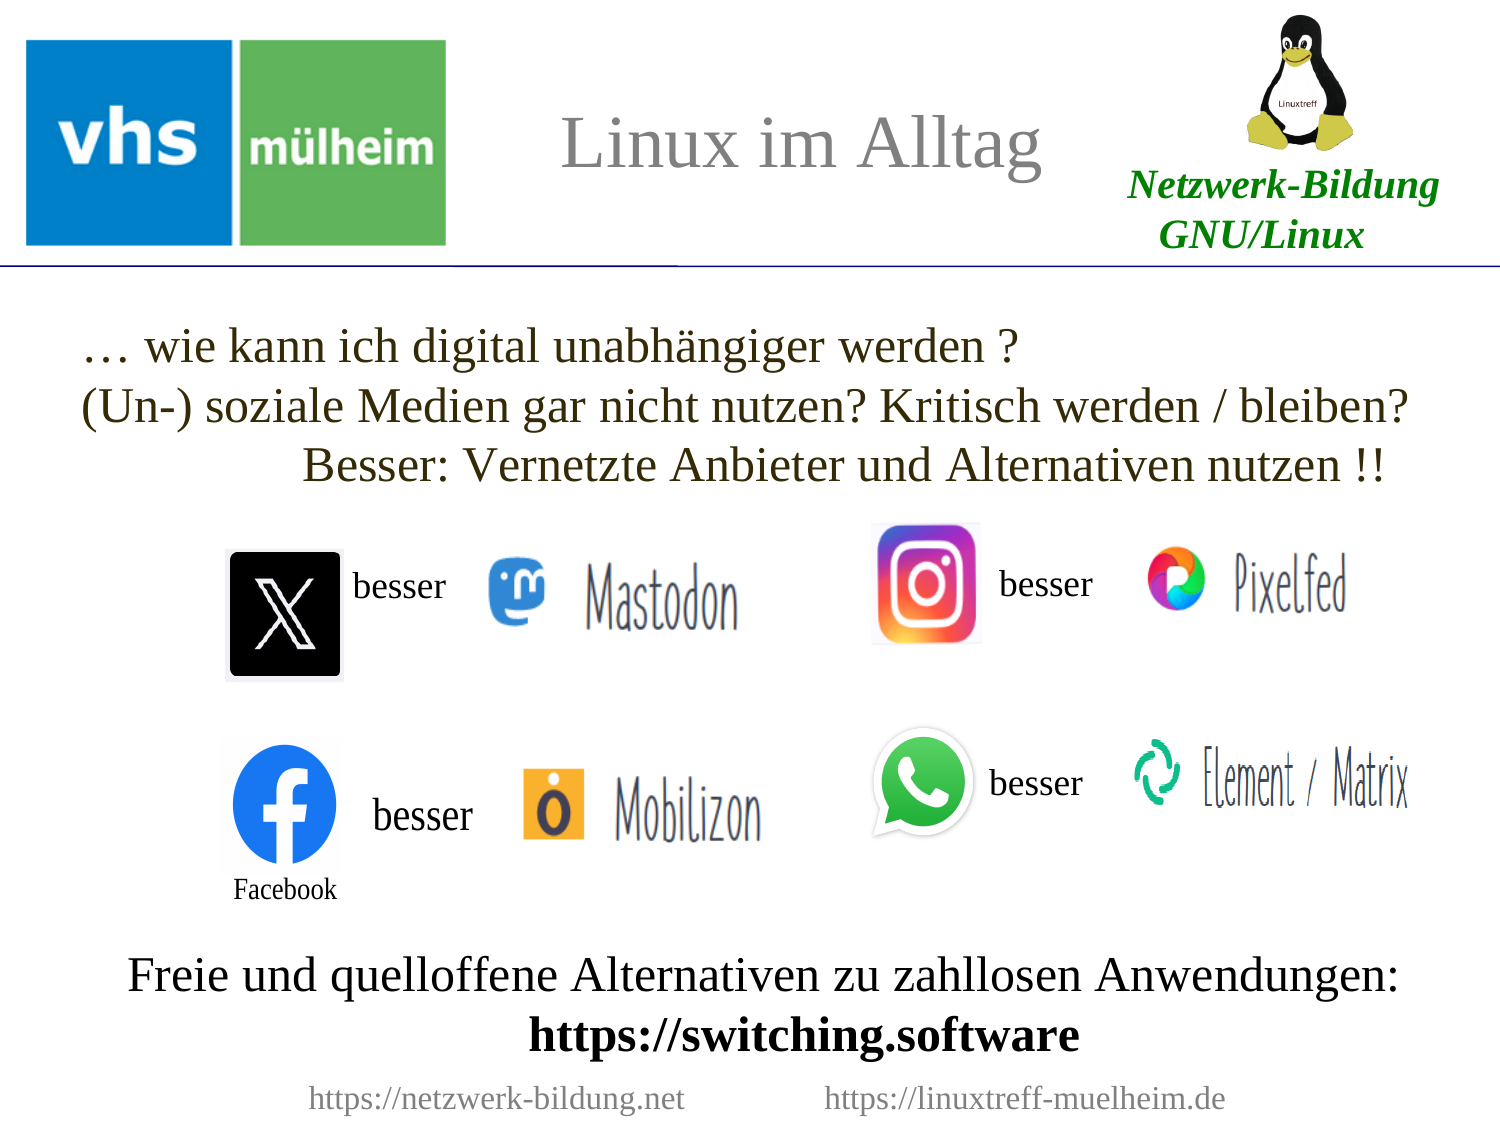

Linux im Alltag
Netzwerk-Bildung
 GNU/Linux
… wie kann ich digital unabhängiger werden ?
(Un-) soziale Medien gar nicht nutzen? Kritisch werden / bleiben?
			Besser: Vernetzte Anbieter und Alternativen nutzen !!
besser
besser
besser
https://netzwerk-bildung.net		https://linuxtreff-muelheim.de